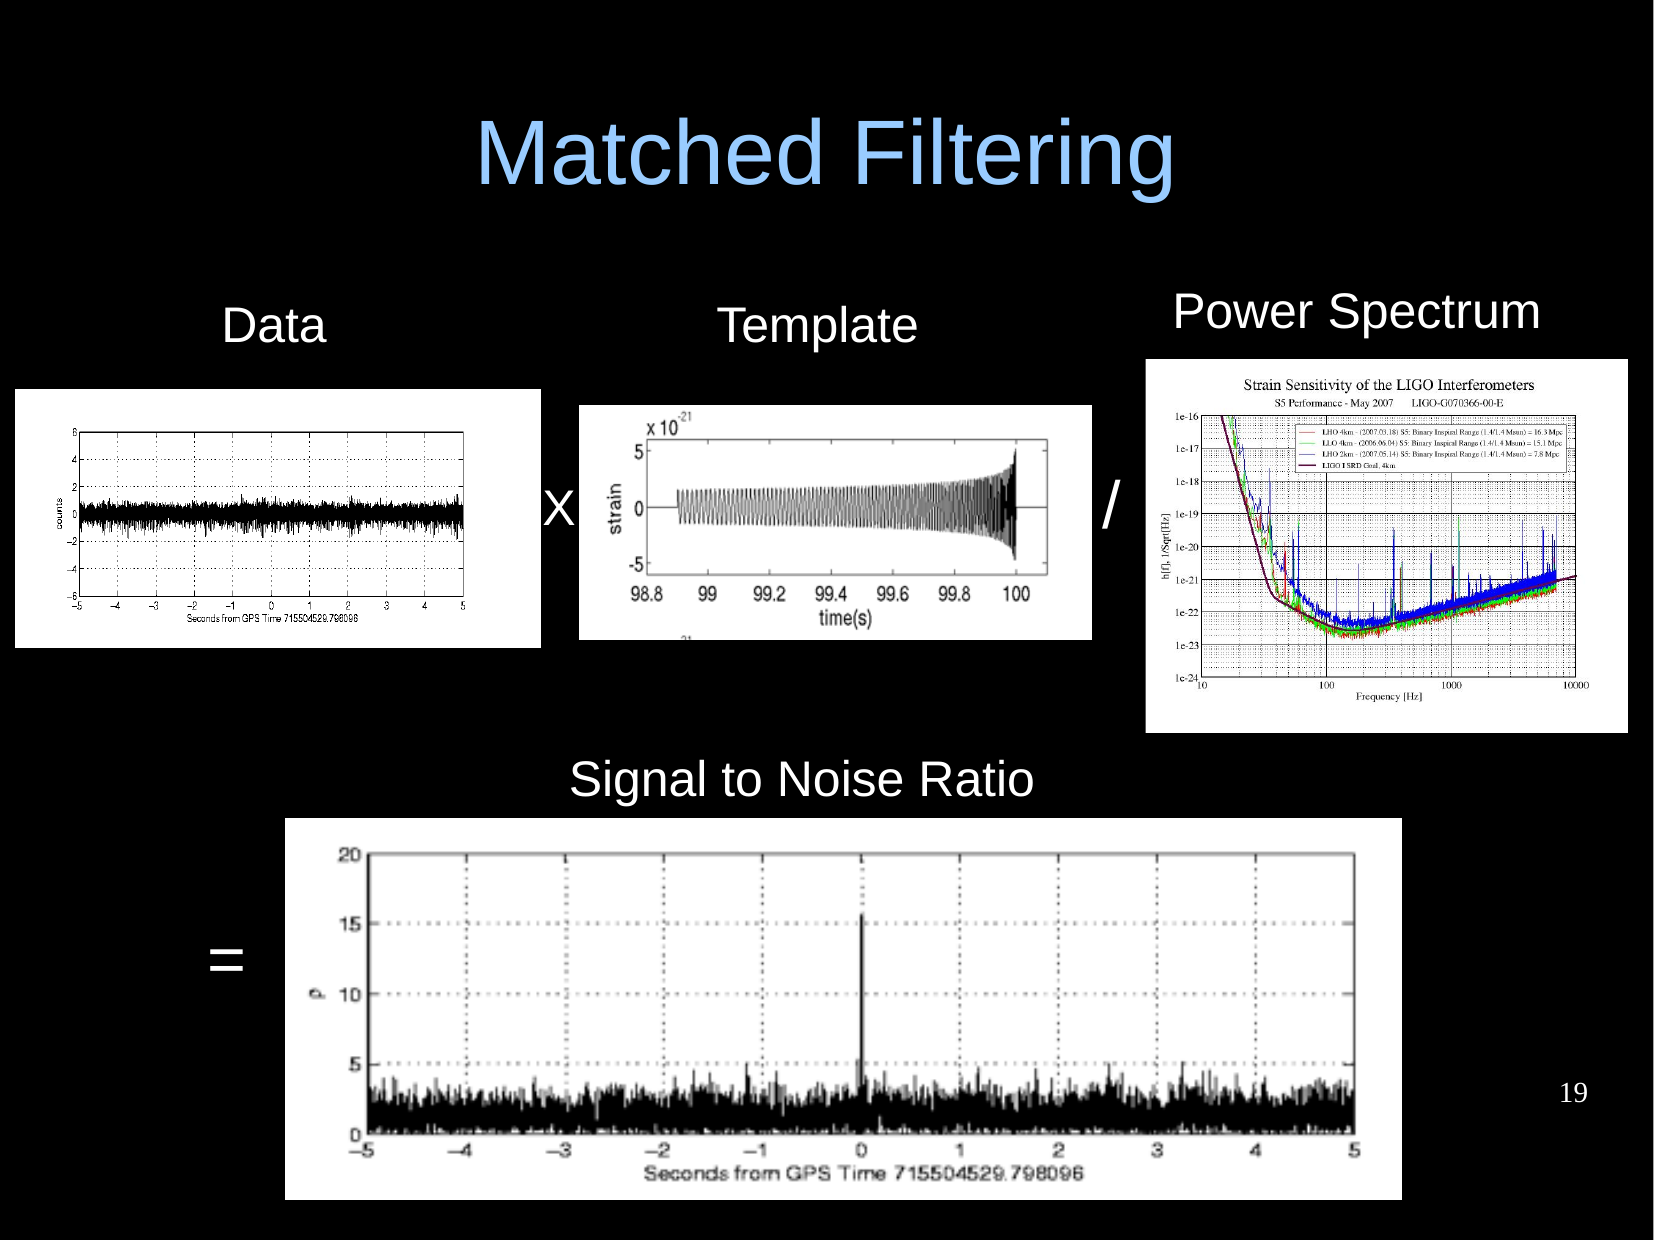

# Matched Filtering
Power Spectrum
Data
Template
/
X
Signal to Noise Ratio
=
19